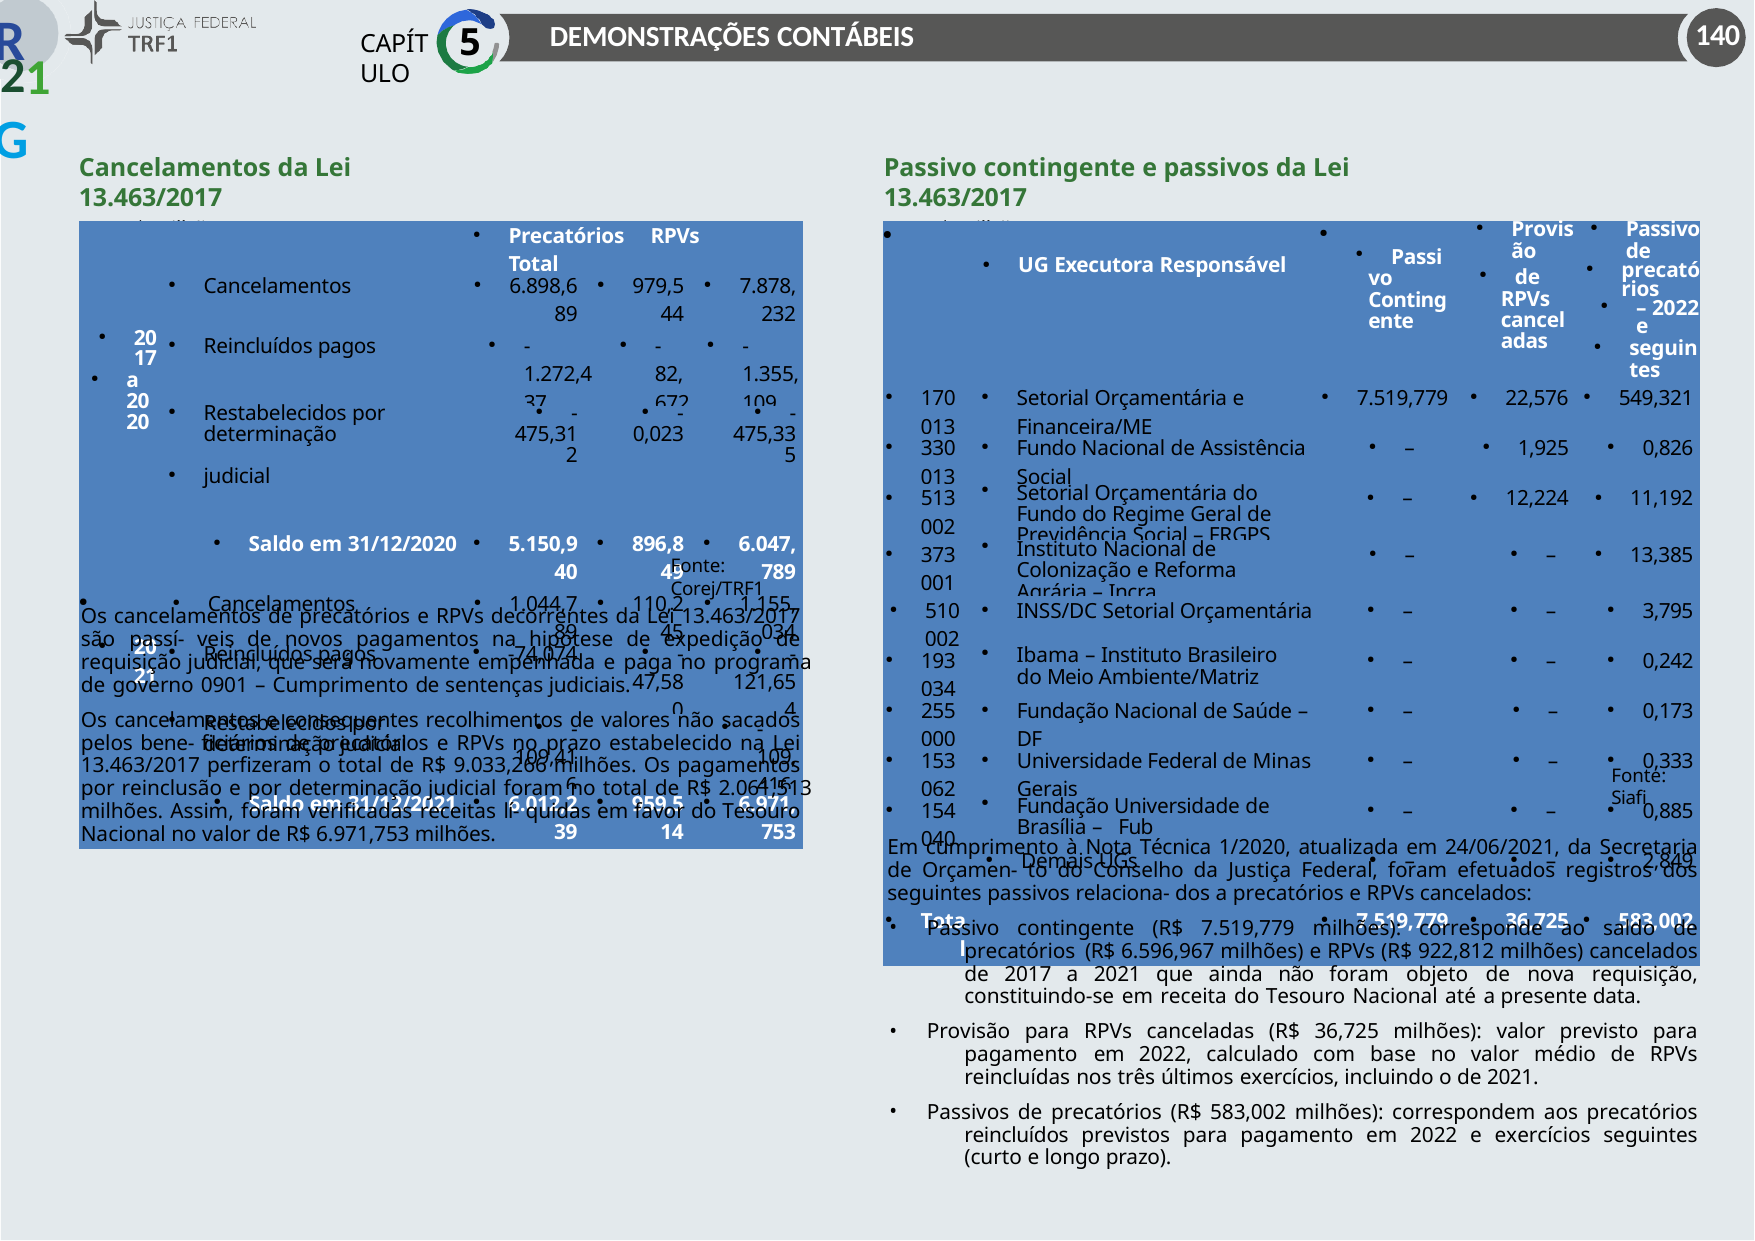

RG
140
21
DEMONSTRAÇÕES CONTÁBEIS
5
CAPÍTULO
Cancelamentos da Lei 13.463/2017
(Em R$ milhões)
Passivo contingente e passivos da Lei 13.463/2017
(Em R$ milhões)
| Precatórios RPVs Total | | | | |
| --- | --- | --- | --- | --- |
| | Cancelamentos | 6.898,689 | 979,544 | 7.878,232 |
| 2017 | Reincluídos pagos | -1.272,437 | -82,672 | -1.355,109 |
| a 2020 | | | | |
| | Restabelecidos por determinação | -475,312 | -0,023 | -475,335 |
| | judicial | | | |
| | Saldo em 31/12/2020 | 5.150,940 | 896,849 | 6.047,789 |
| 2021 | Cancelamentos | 1.044,789 | 110,245 | 1.155,034 |
| | Reincluídos pagos | -74,074 | -47,580 | -121,654 |
| | Restabelecidos por determinação judicial | -109,416 | -109,416 | |
| | Saldo em 31/12/2021 | 6.012,239 | 959,514 | 6.971,753 |
| UG Executora Responsável | | Passivo Contingente | Provisão de RPVs canceladas | Passivo de precatórios – 2022 e seguintes |
| --- | --- | --- | --- | --- |
| 170013 | Setorial Orçamentária e Financeira/ME | 7.519,779 | 22,576 | 549,321 |
| 330013 | Fundo Nacional de Assistência Social | – | 1,925 | 0,826 |
| 513002 | Setorial Orçamentária do Fundo do Regime Geral de Previdência Social – FRGPS | – | 12,224 | 11,192 |
| 373001 | Instituto Nacional de Colonização e Reforma Agrária – Incra | – | – | 13,385 |
| 510002 | INSS/DC Setorial Orçamentária | – | – | 3,795 |
| 193034 | Ibama – Instituto Brasileiro do Meio Ambiente/Matriz | – | – | 0,242 |
| 255000 | Fundação Nacional de Saúde – DF | – | – | 0,173 |
| 153062 | Universidade Federal de Minas Gerais | – | – | 0,333 |
| 154040 | Fundação Universidade de Brasília – Fub | – | – | 0,885 |
| | Demais UGs | – | – | 2,849 |
| Total | | 7.519,779 | 36,725 | 583,002 |
Fonte: Corej/TRF1
Os cancelamentos de precatórios e RPVs decorrentes da Lei 13.463/2017 são passí- veis de novos pagamentos na hipótese de expedição de requisição judicial, que será novamente empenhada e paga no programa de governo 0901 – Cumprimento de sentenças judiciais.
Os cancelamentos e consequentes recolhimentos de valores não sacados pelos bene- ficiários de precatórios e RPVs no prazo estabelecido na Lei 13.463/2017 perfizeram o total de R$ 9.033,266 milhões. Os pagamentos por reinclusão e por determinação judicial foram no total de R$ 2.061,513 milhões. Assim, foram verificadas receitas lí- quidas em favor do Tesouro Nacional no valor de R$ 6.971,753 milhões.
Fonte: Siafi
Em cumprimento à Nota Técnica 1/2020, atualizada em 24/06/2021, da Secretaria de Orçamen- to do Conselho da Justiça Federal, foram efetuados registros dos seguintes passivos relaciona- dos a precatórios e RPVs cancelados:
Passivo contingente (R$ 7.519,779 milhões): corresponde ao saldo de precatórios (R$ 6.596,967 milhões) e RPVs (R$ 922,812 milhões) cancelados de 2017 a 2021 que ainda não foram objeto de nova requisição, constituindo-se em receita do Tesouro Nacional até a presente data.
Provisão para RPVs canceladas (R$ 36,725 milhões): valor previsto para pagamento em 2022, calculado com base no valor médio de RPVs reincluídas nos três últimos exercícios, incluindo o de 2021.
Passivos de precatórios (R$ 583,002 milhões): correspondem aos precatórios reincluídos previstos para pagamento em 2022 e exercícios seguintes (curto e longo prazo).